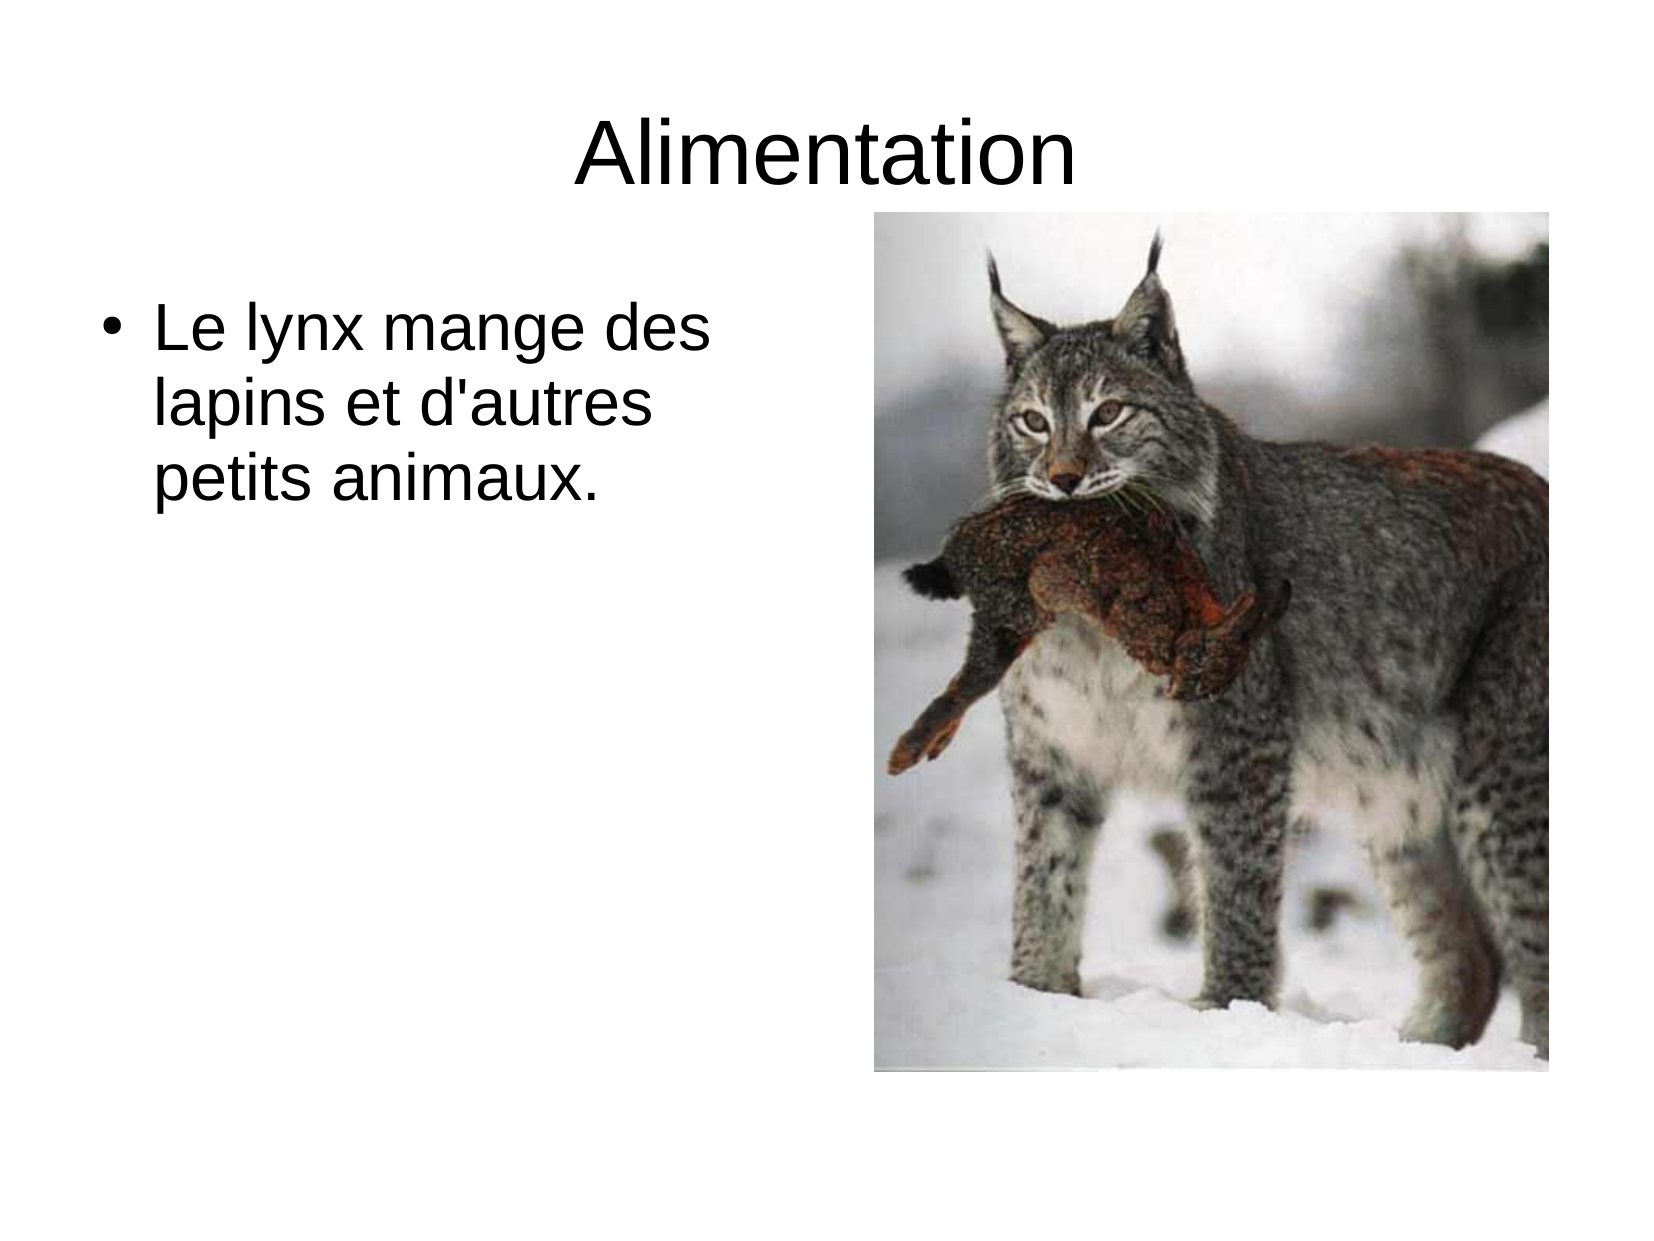

# Alimentation
Le lynx mange des lapins et d'autres petits animaux.